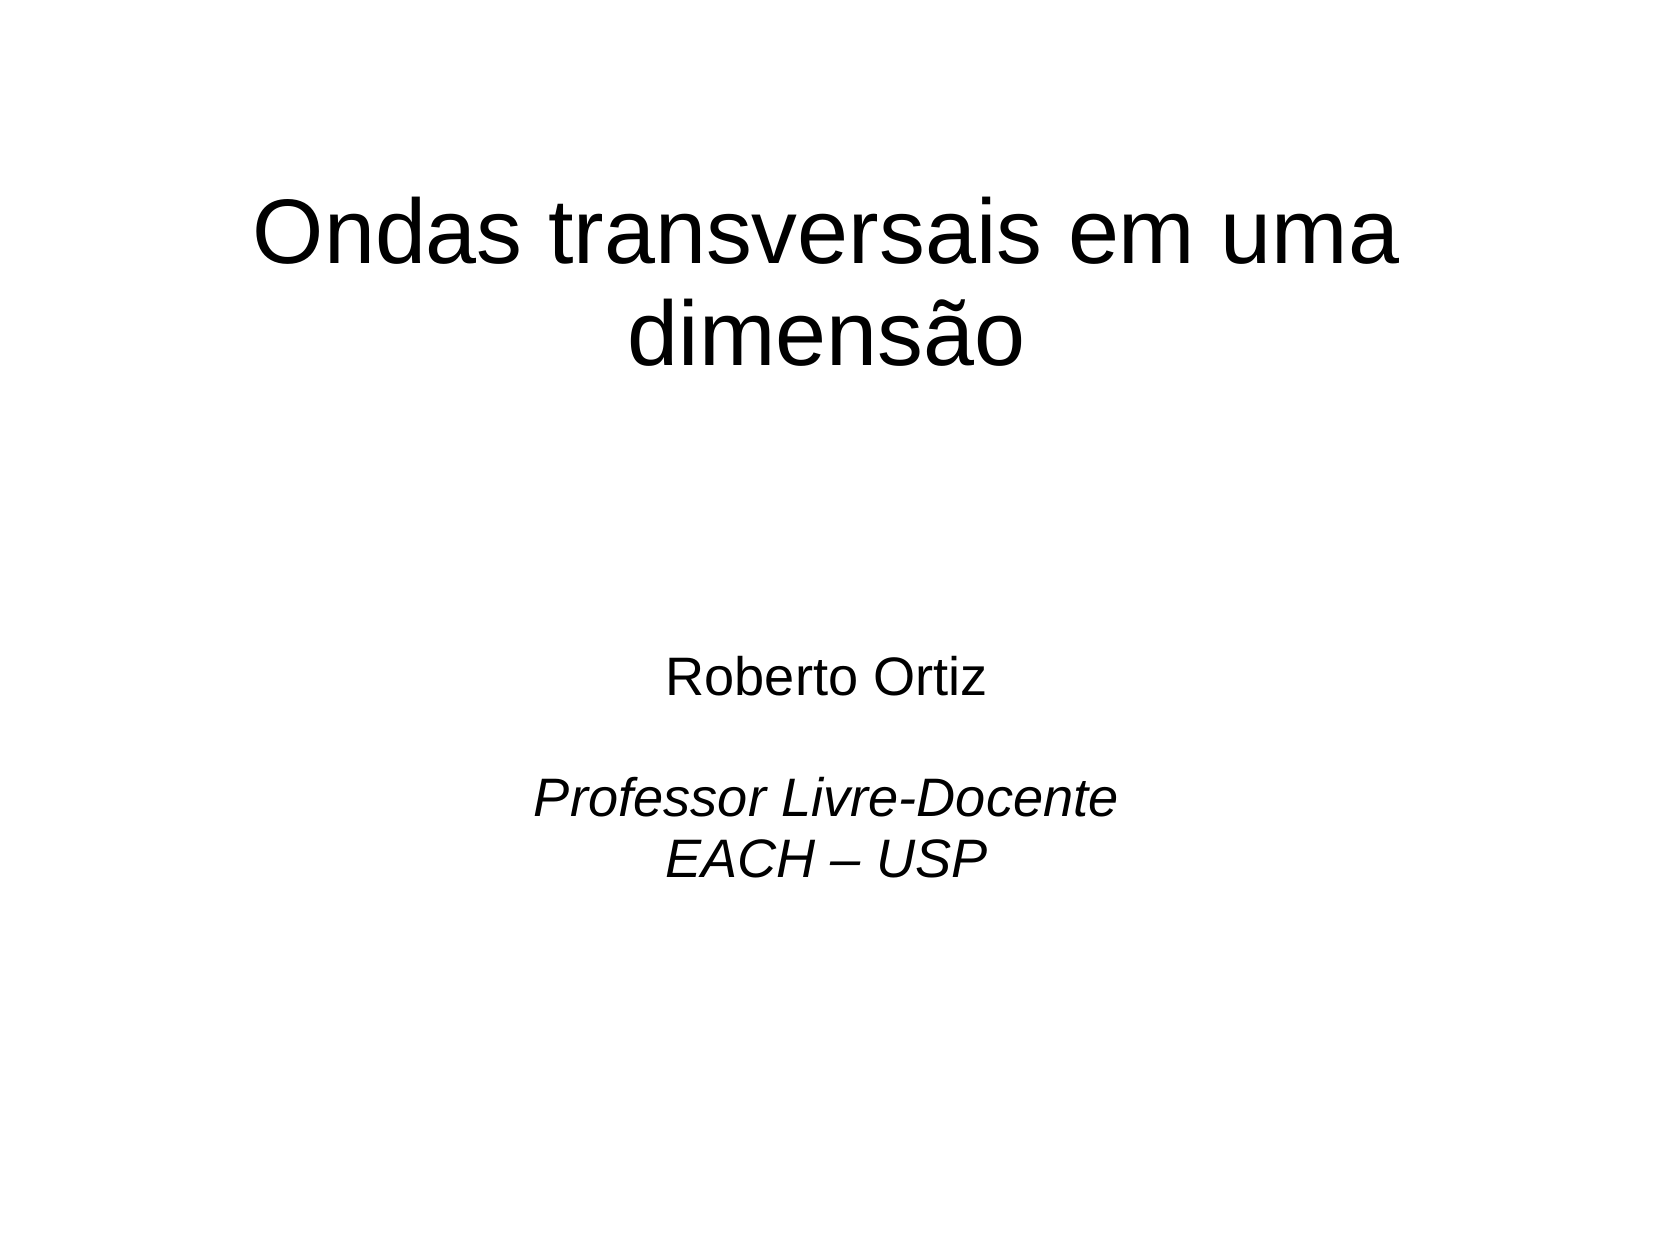

# Ondas transversais em uma dimensão
Roberto Ortiz
Professor Livre-Docente
EACH – USP